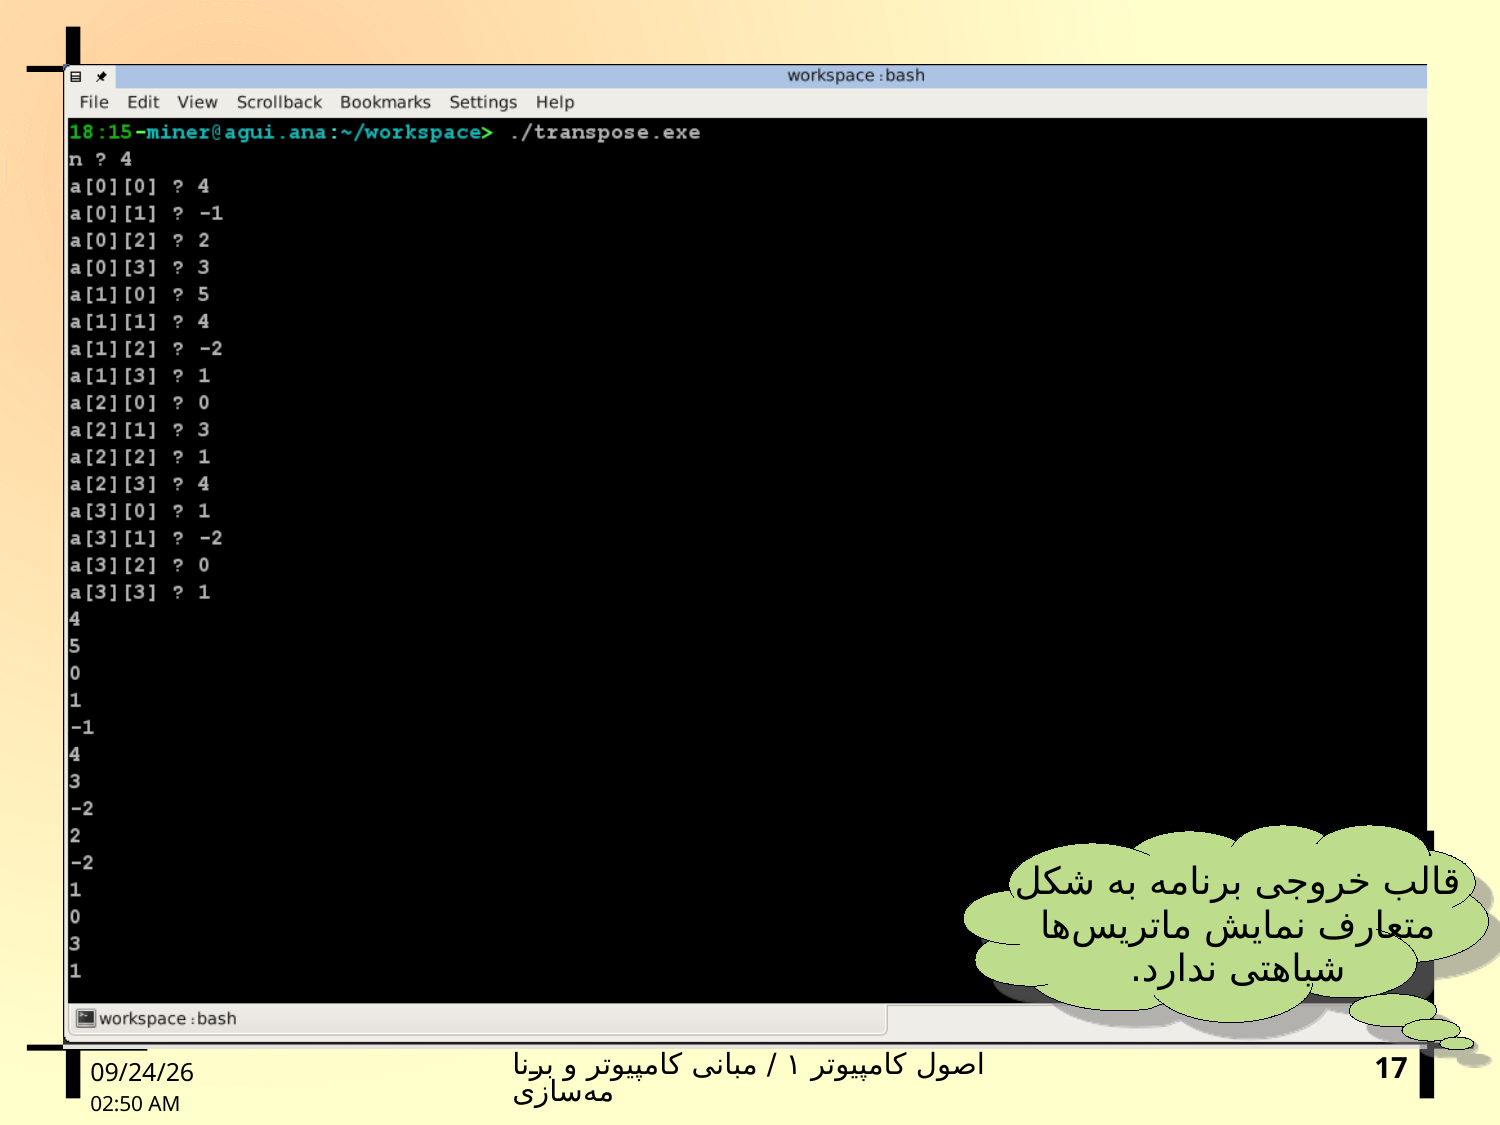

قالب خروجی برنامه به شکل متعارف نمایش ماتریس‌ها شباهتی ندارد.
اصول کامپیوتر ۱ / مبانی کامپیوتر و برنامه‌سازی
17